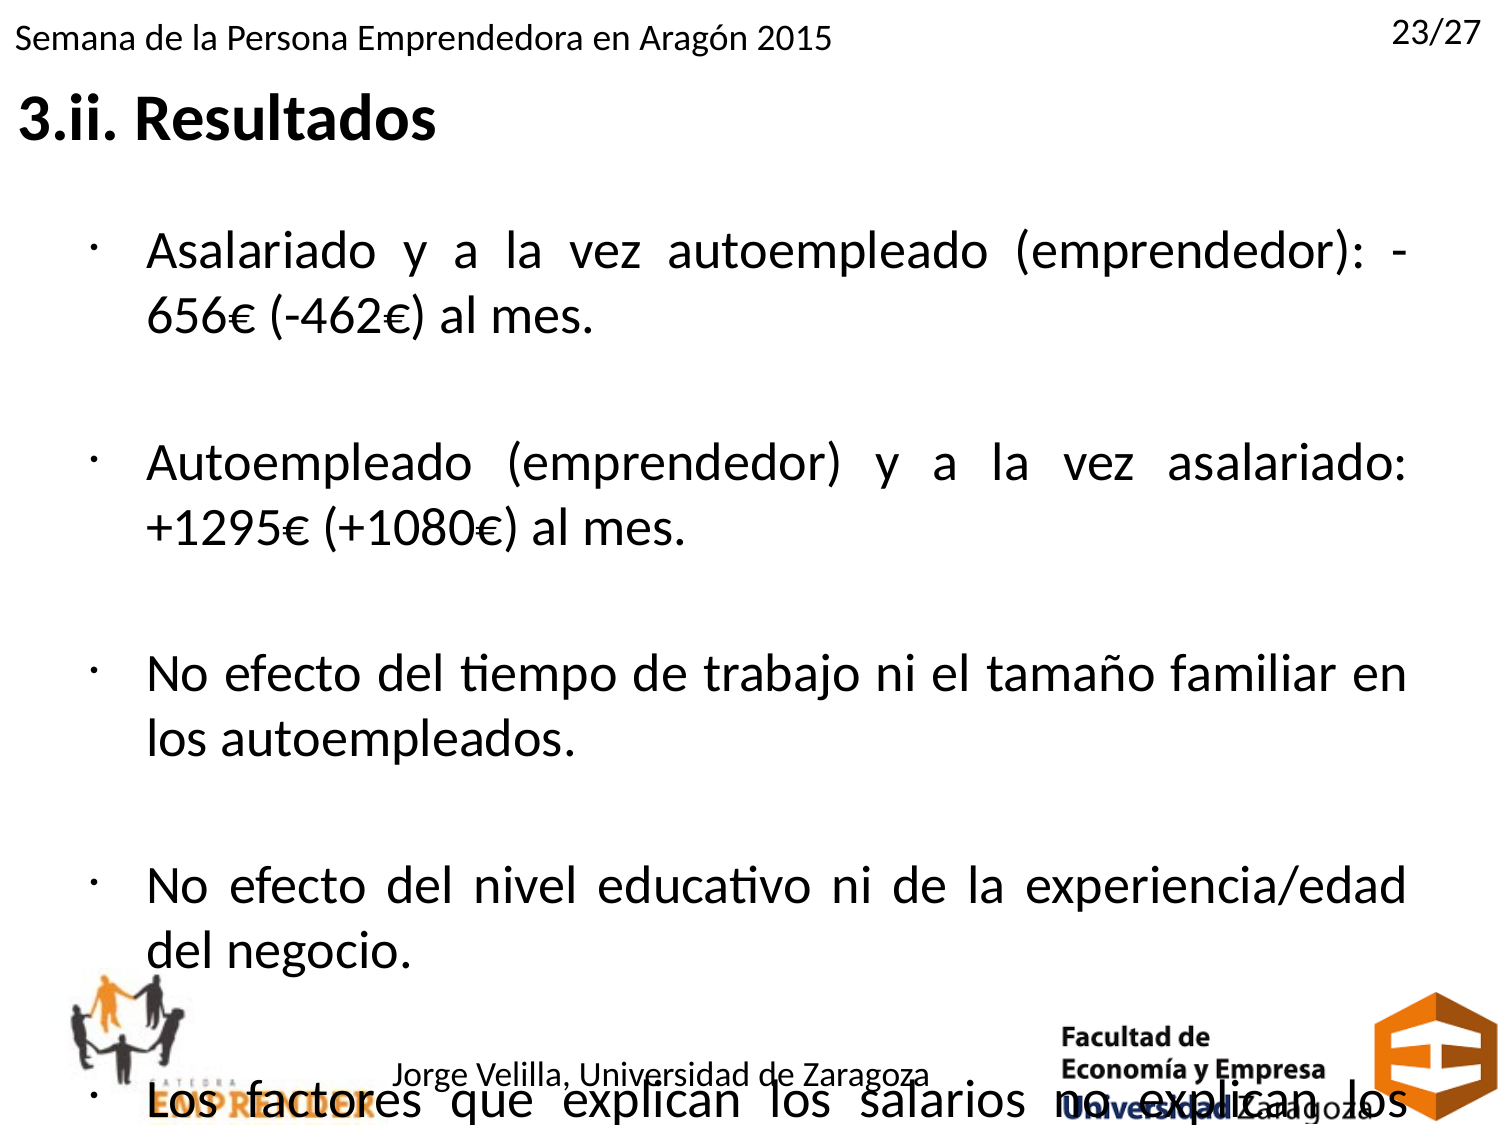

Semana de la Persona Emprendedora en Aragón 2015
3.ii. Resultados
# Asalariado y a la vez autoempleado (emprendedor): -656€ (-462€) al mes.
Autoempleado (emprendedor) y a la vez asalariado: +1295€ (+1080€) al mes.
No efecto del tiempo de trabajo ni el tamaño familiar en los autoempleados.
No efecto del nivel educativo ni de la experiencia/edad del negocio.
Los factores que explican los salarios no explican los beneficios de los autoempleados/emprendedores.
Jorge Velilla, Universidad de Zaragoza